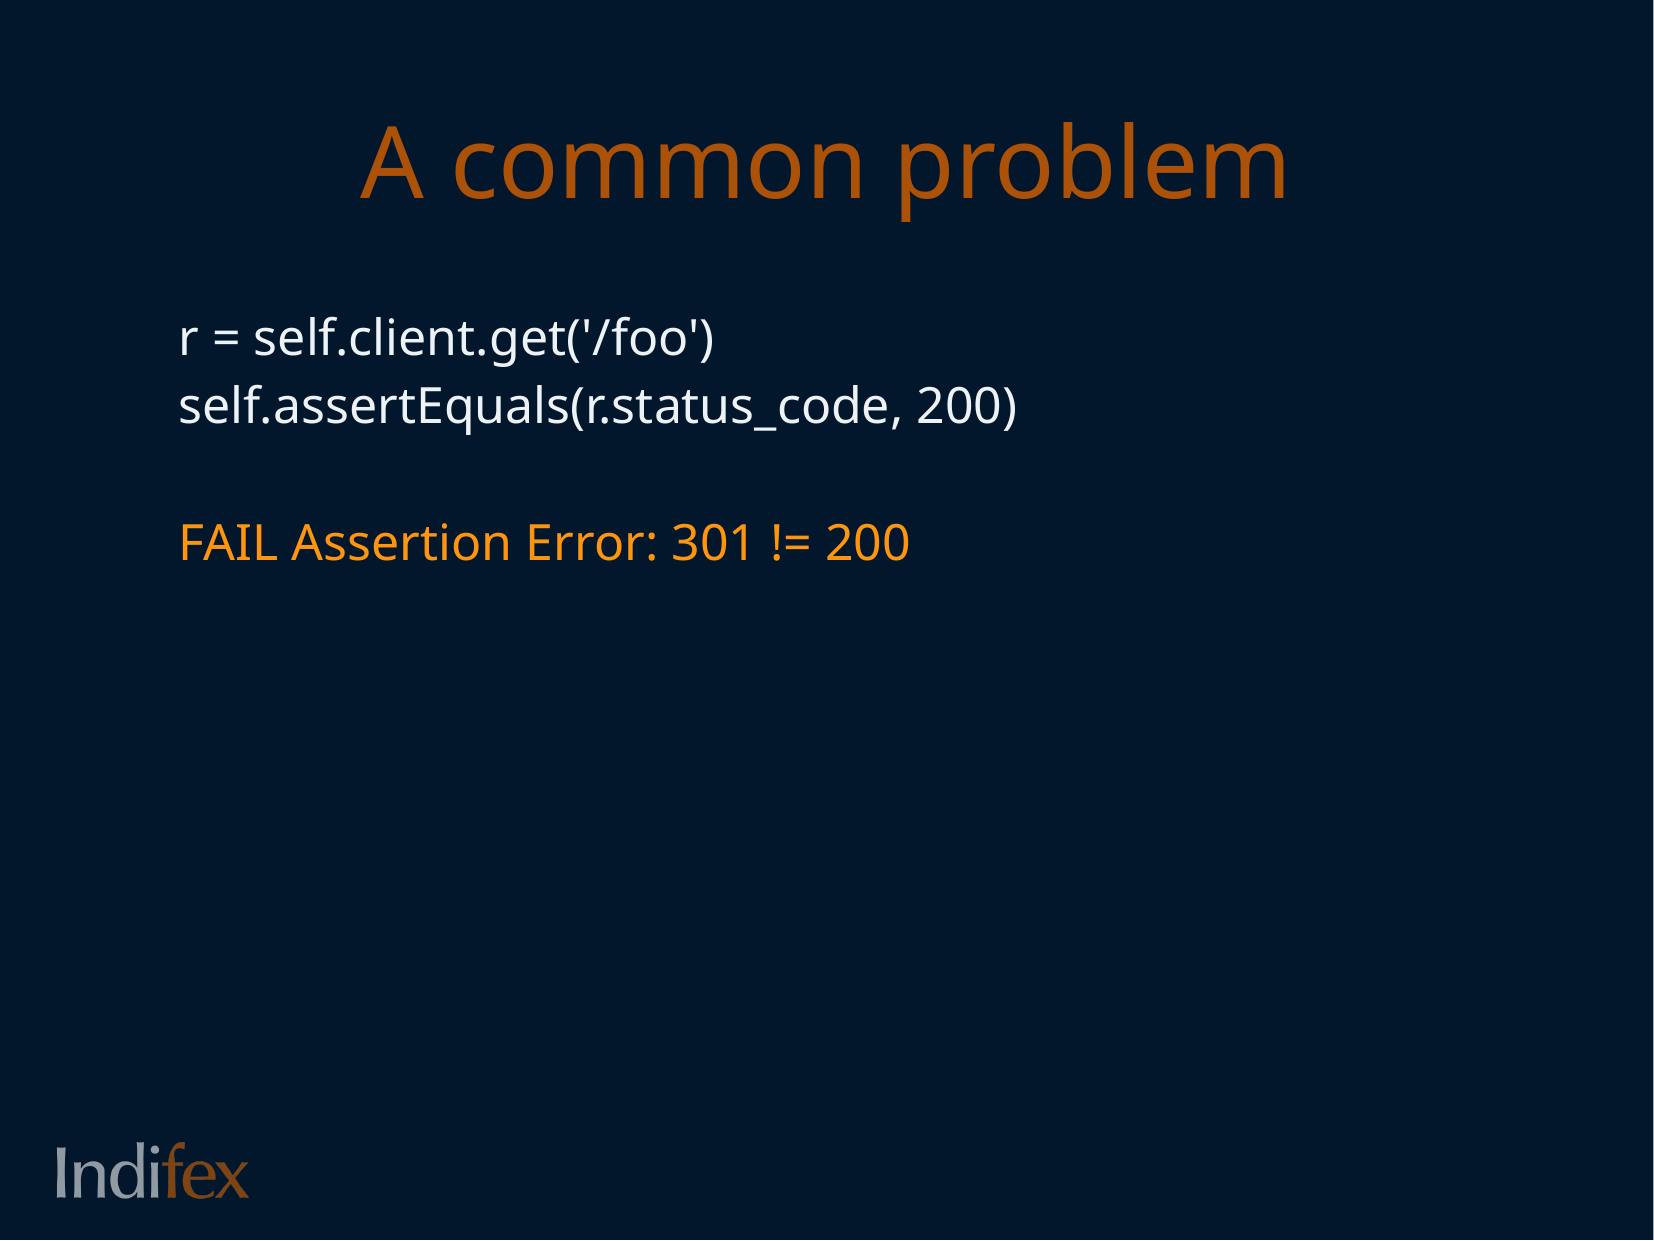

# A common problem
r = self.client.get('/foo')
self.assertEquals(r.status_code, 200)
FAIL Assertion Error: 301 != 200